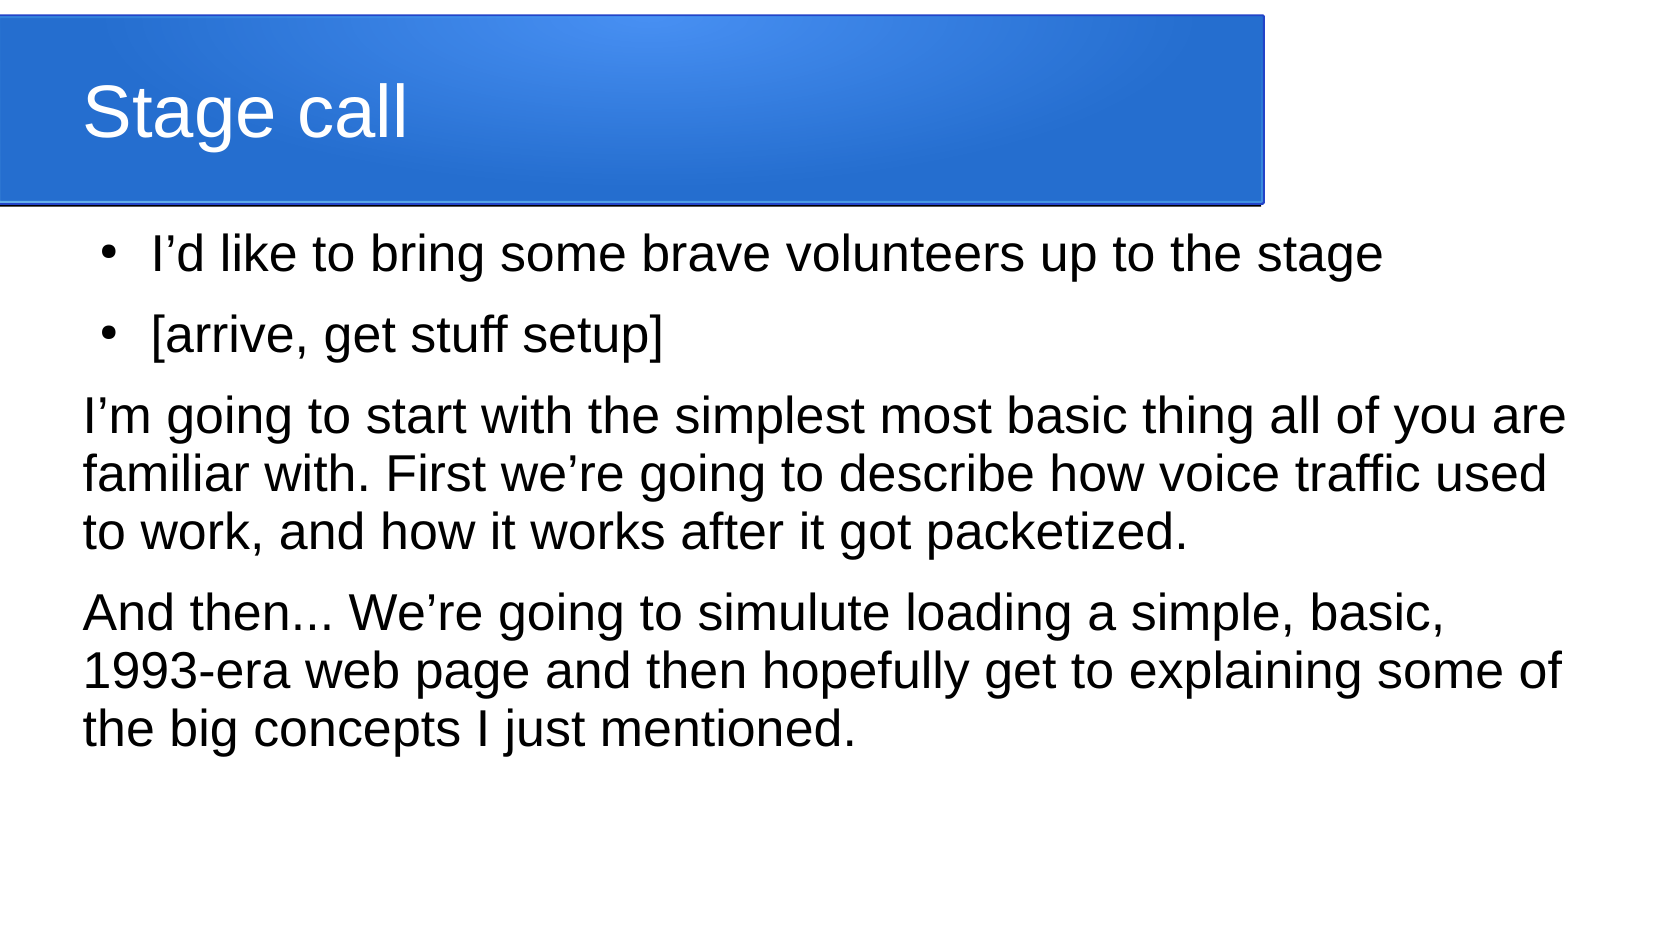

# Stage call
I’d like to bring some brave volunteers up to the stage
[arrive, get stuff setup]
I’m going to start with the simplest most basic thing all of you are familiar with. First we’re going to describe how voice traffic used to work, and how it works after it got packetized.
And then... We’re going to simulute loading a simple, basic, 1993-era web page and then hopefully get to explaining some of the big concepts I just mentioned.